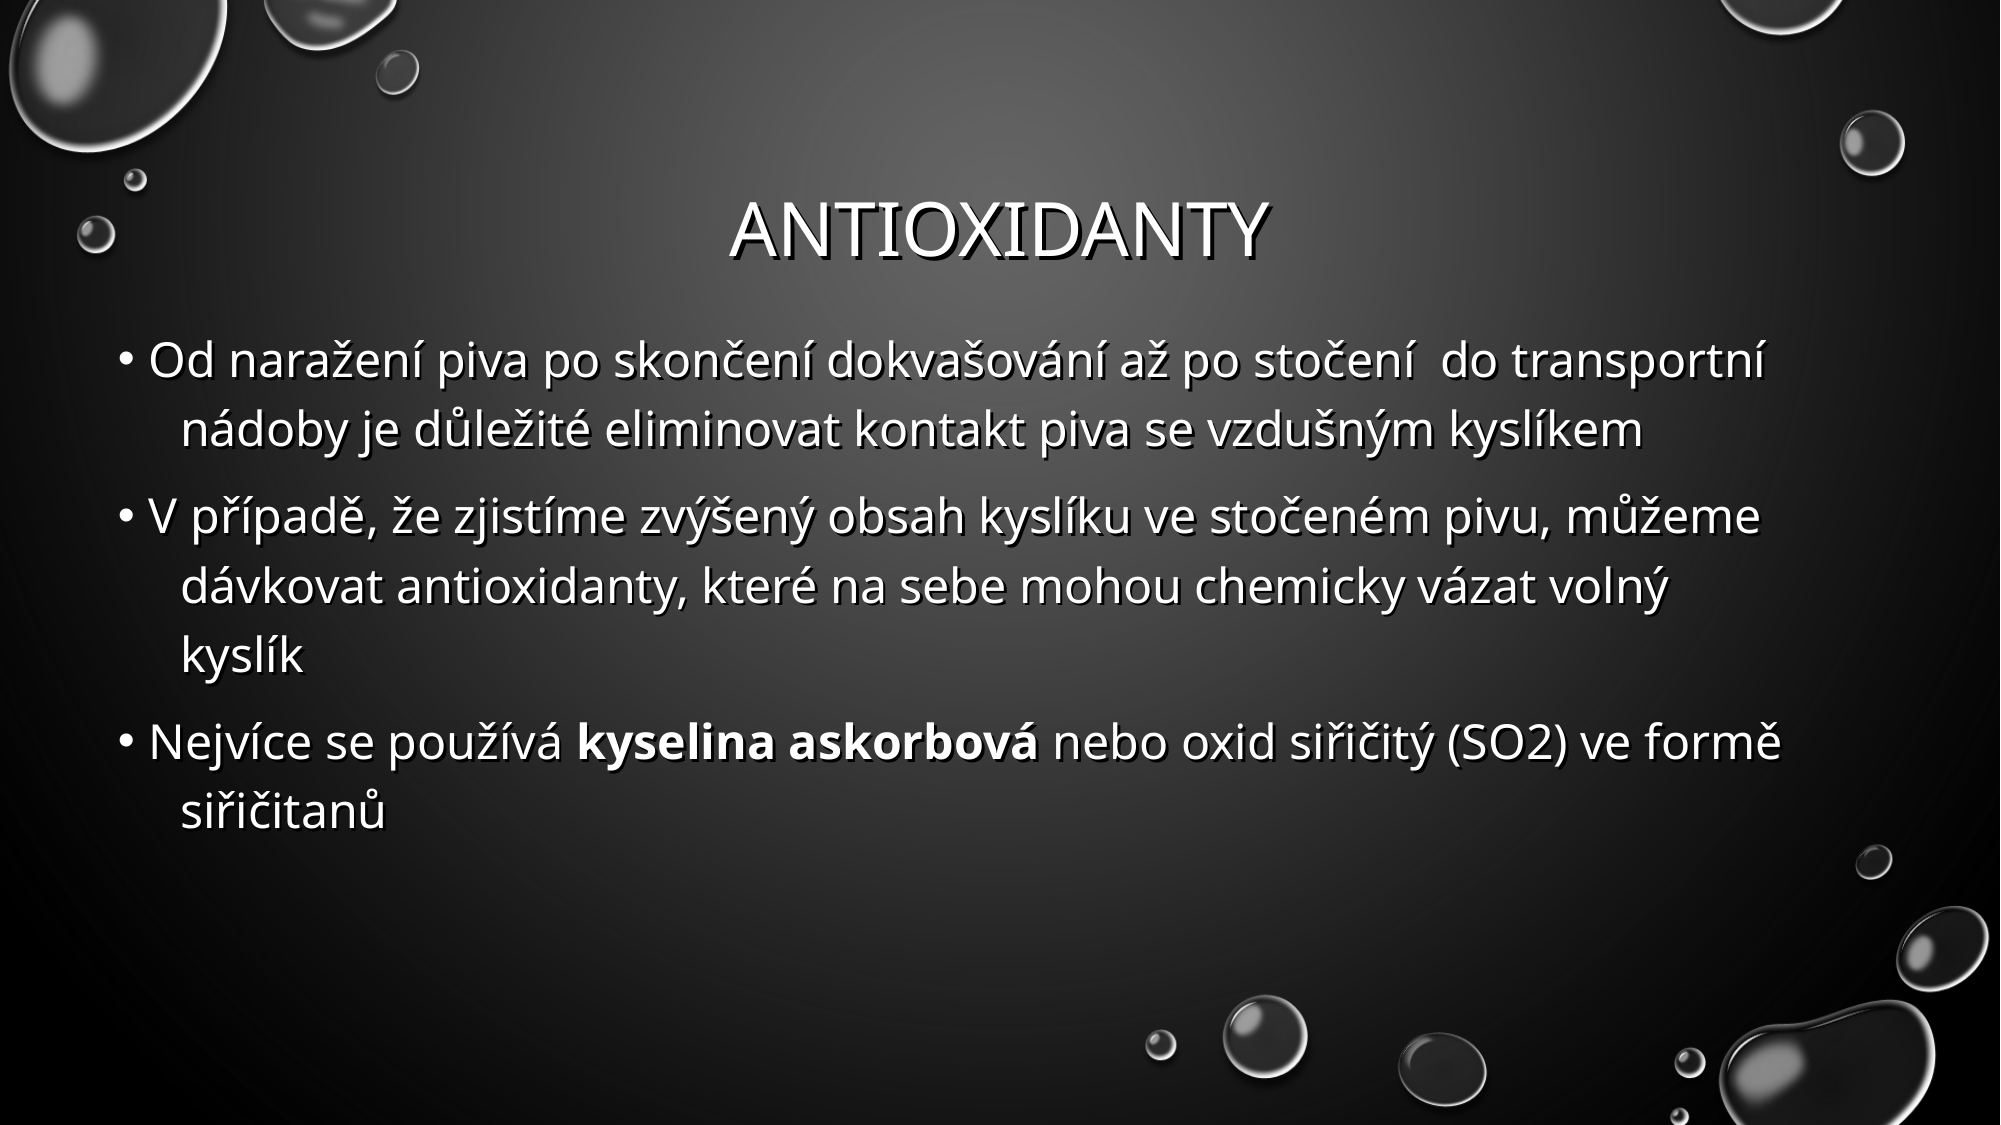

# antioxidanty
Od naražení piva po skončení dokvašování až po stočení do transportní nádoby je důležité eliminovat kontakt piva se vzdušným kyslíkem
V případě, že zjistíme zvýšený obsah kyslíku ve stočeném pivu, můžeme dávkovat antioxidanty, které na sebe mohou chemicky vázat volný kyslík
Nejvíce se používá kyselina askorbová nebo oxid siřičitý (SO2) ve formě siřičitanů